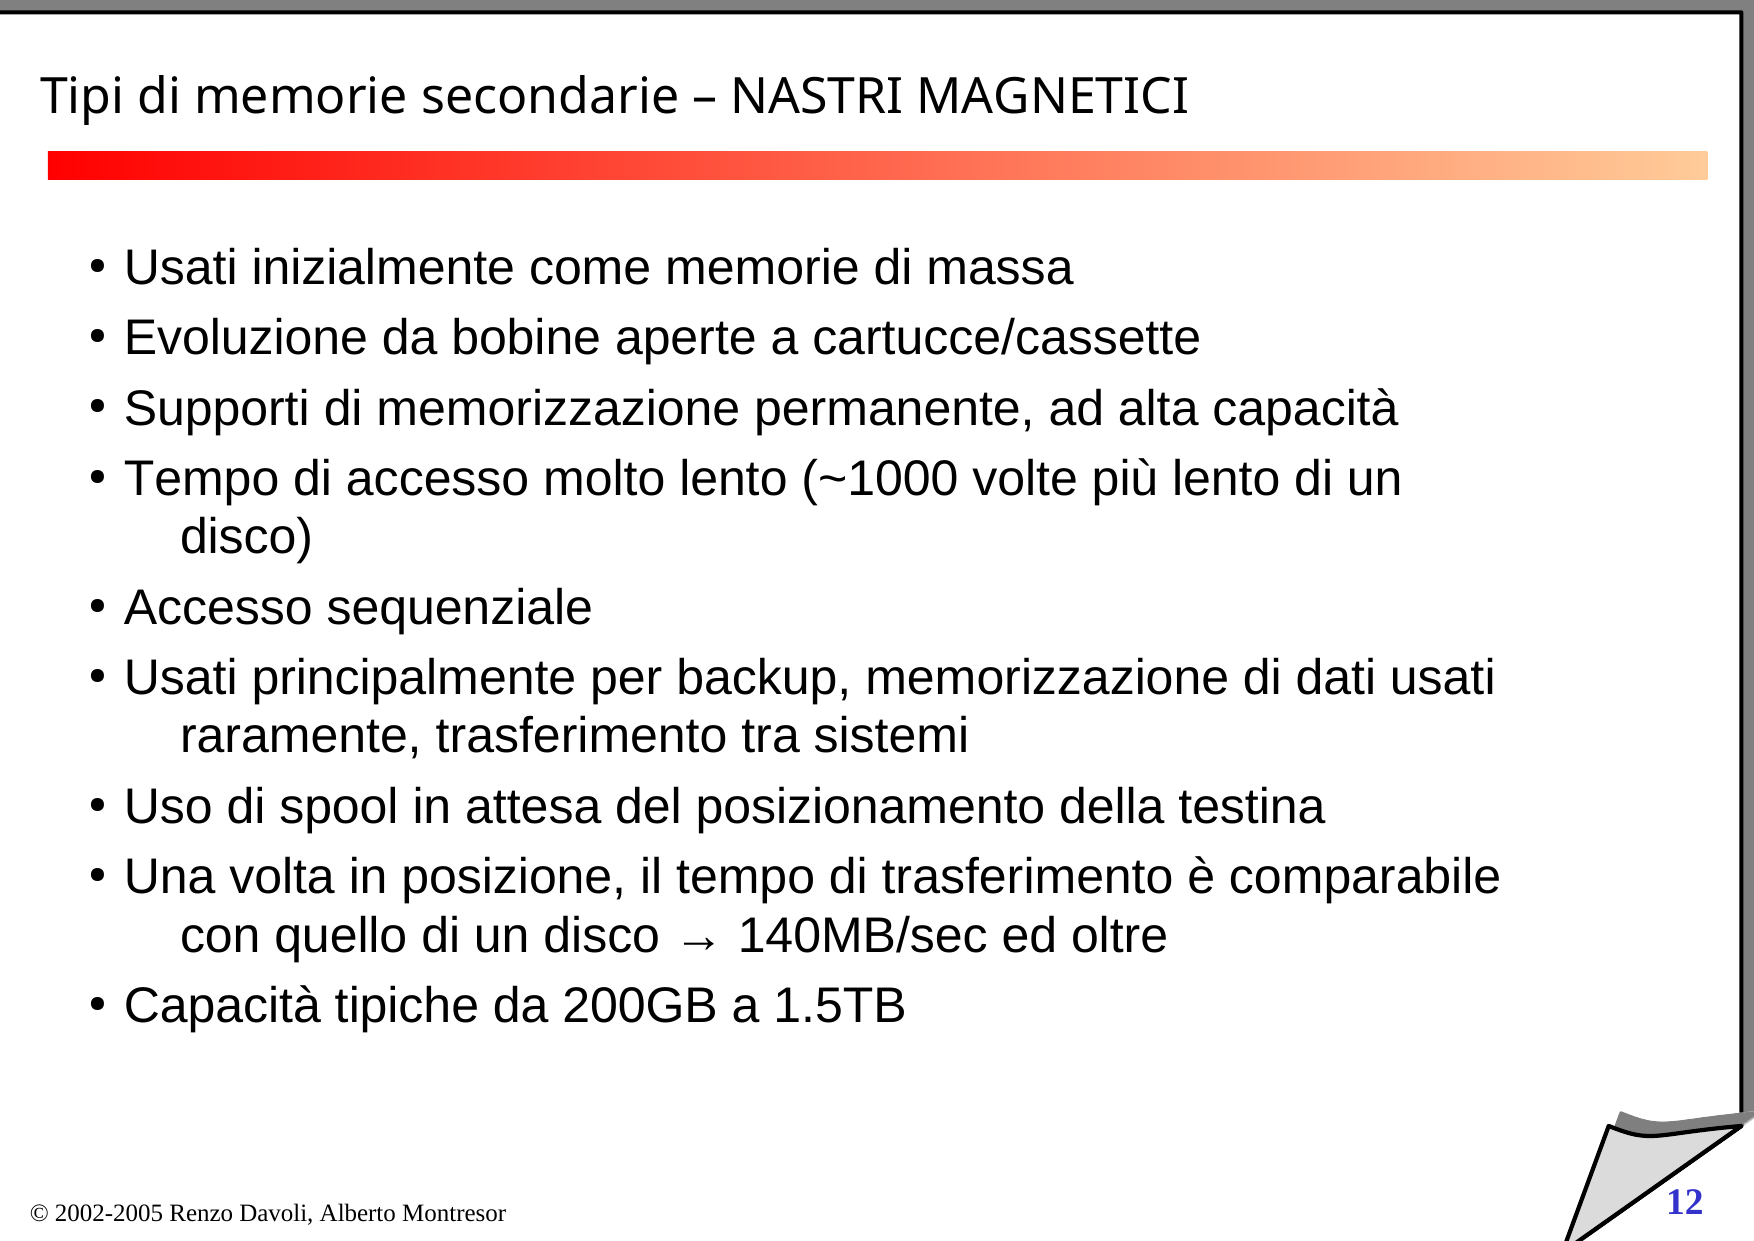

# Tipi di memorie secondarie – NASTRI MAGNETICI
Usati inizialmente come memorie di massa
Evoluzione da bobine aperte a cartucce/cassette
Supporti di memorizzazione permanente, ad alta capacità
Tempo di accesso molto lento (~1000 volte più lento di un disco)
Accesso sequenziale
Usati principalmente per backup, memorizzazione di dati usati raramente, trasferimento tra sistemi
Uso di spool in attesa del posizionamento della testina
Una volta in posizione, il tempo di trasferimento è comparabile con quello di un disco → 140MB/sec ed oltre
Capacità tipiche da 200GB a 1.5TB